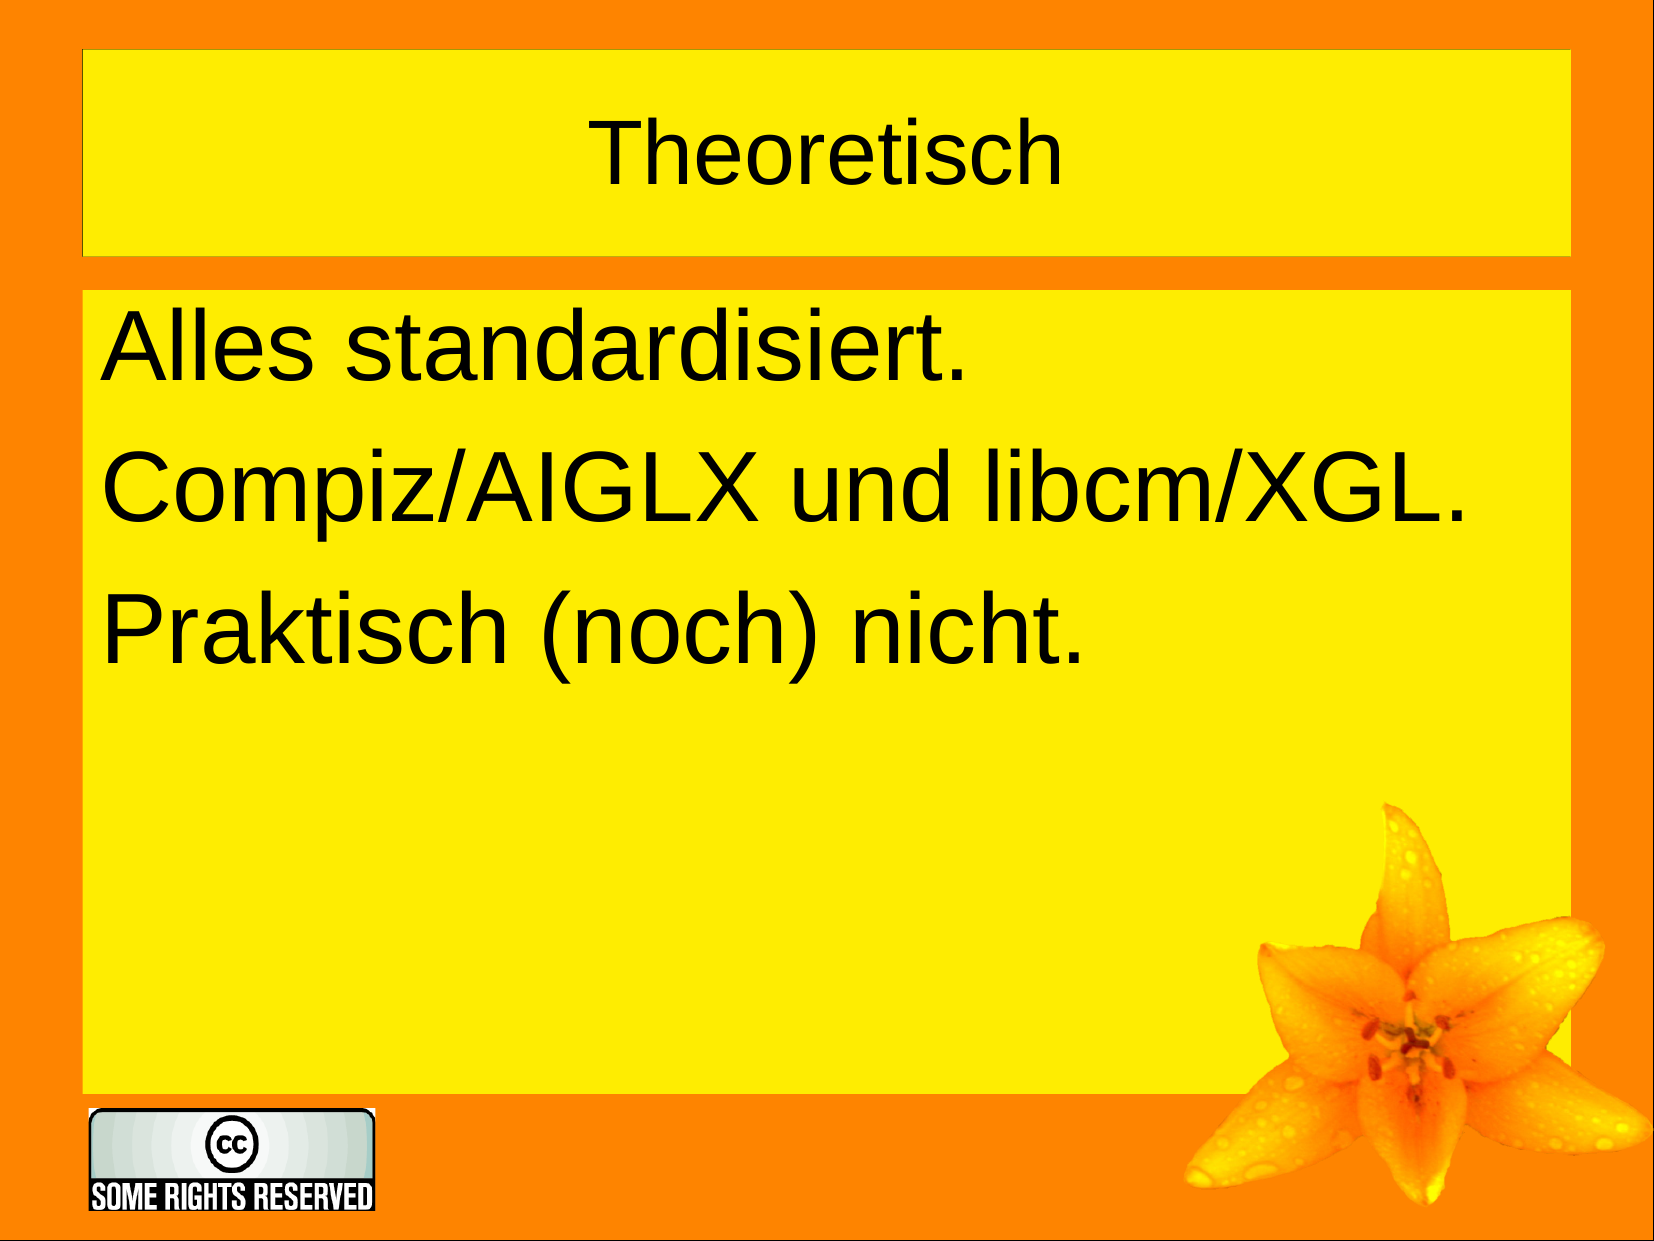

# Theoretisch
Alles standardisiert.
Compiz/AIGLX und libcm/XGL.
Praktisch (noch) nicht.